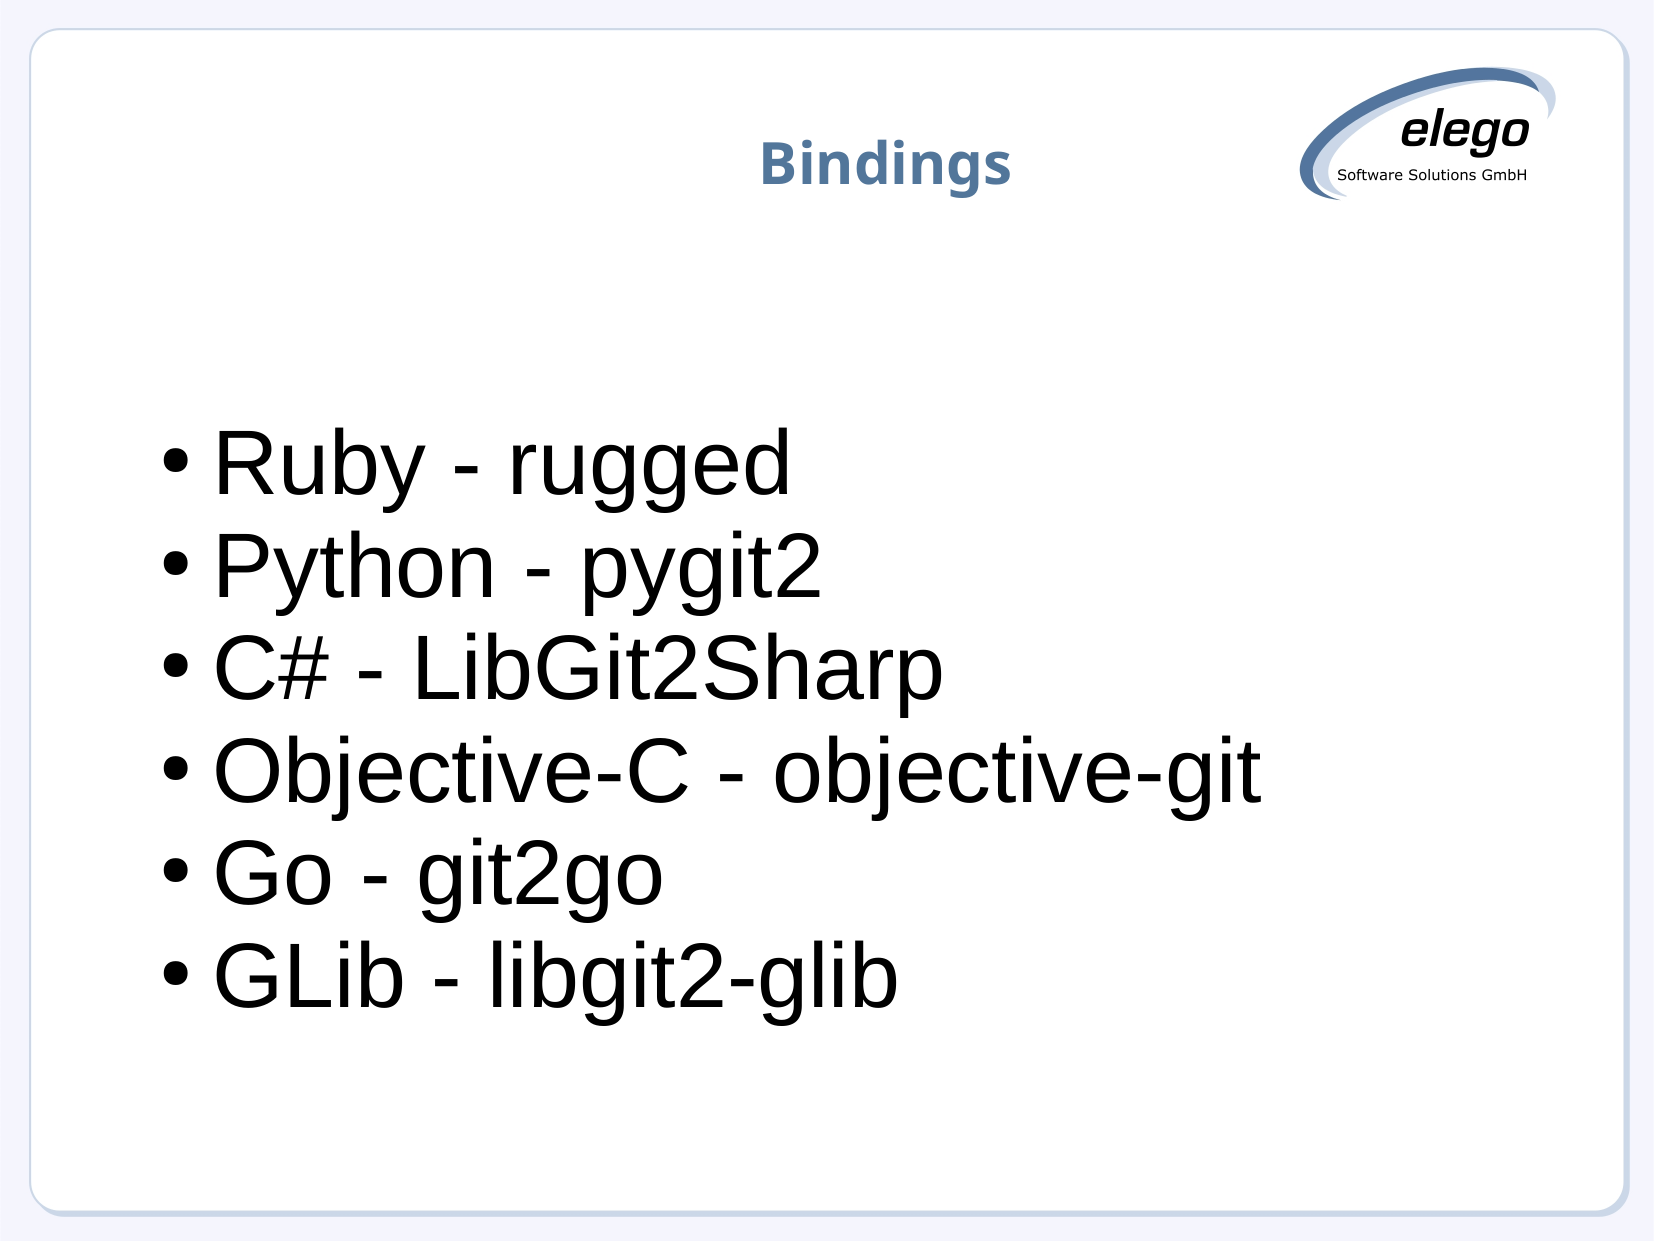

# Bindings
Ruby - rugged
Python - pygit2
C# - LibGit2Sharp
Objective-C - objective-git
Go - git2go
GLib - libgit2-glib